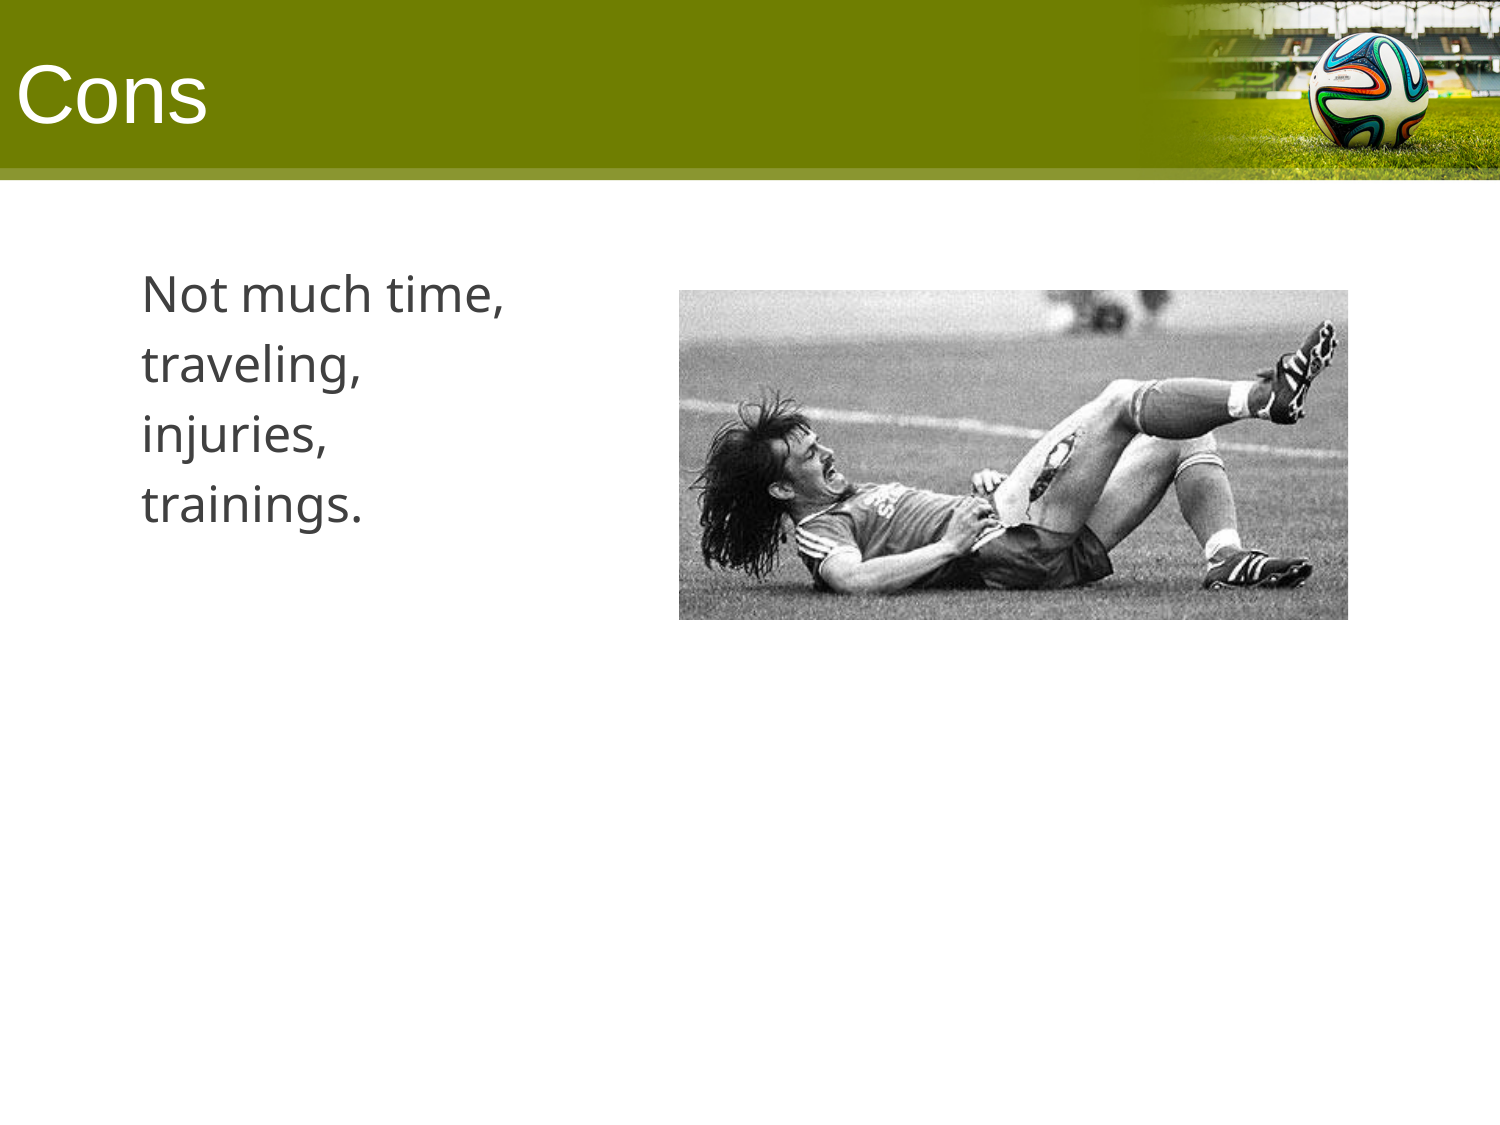

# Cons
Not much time,
traveling,
injuries,
trainings.